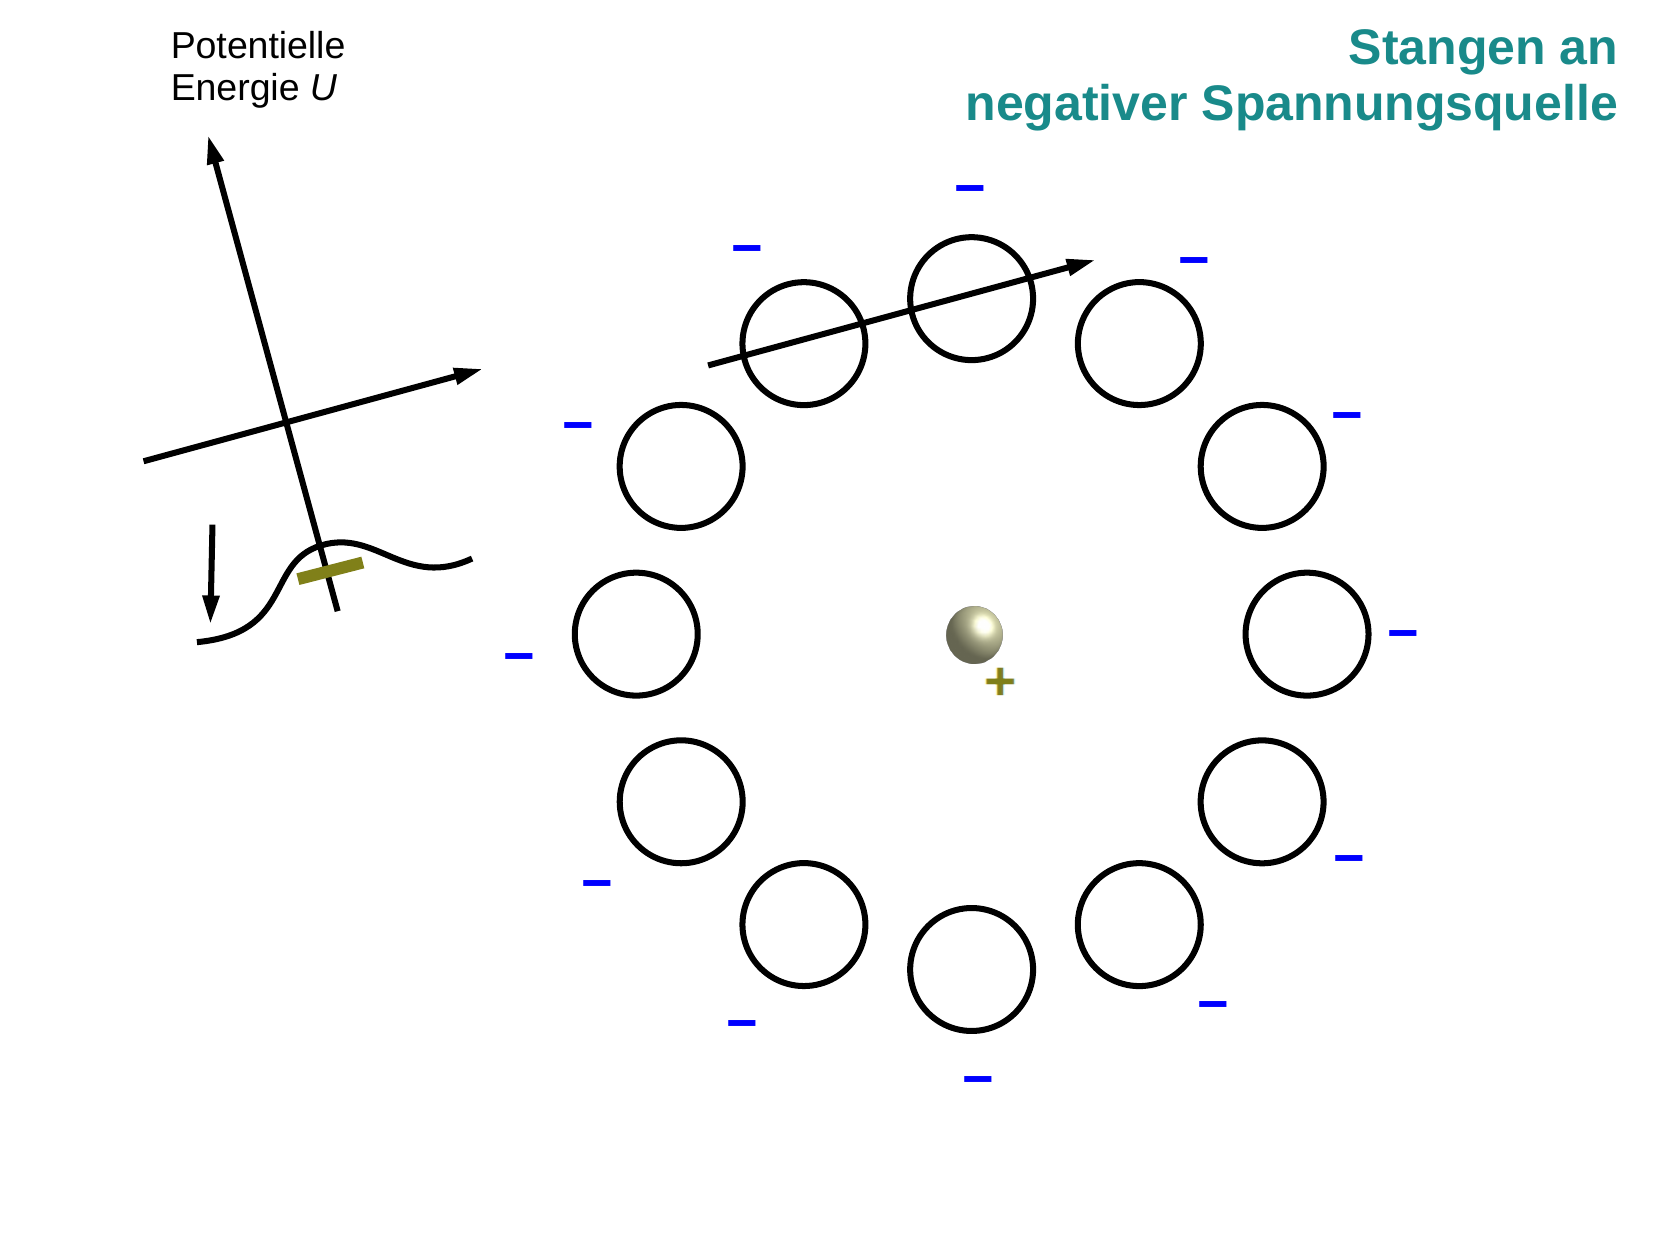

Stangen an
negativer Spannungsquelle
Potentielle
Energie U
−
−
−
−
−
−
−
−
−
−
−
−